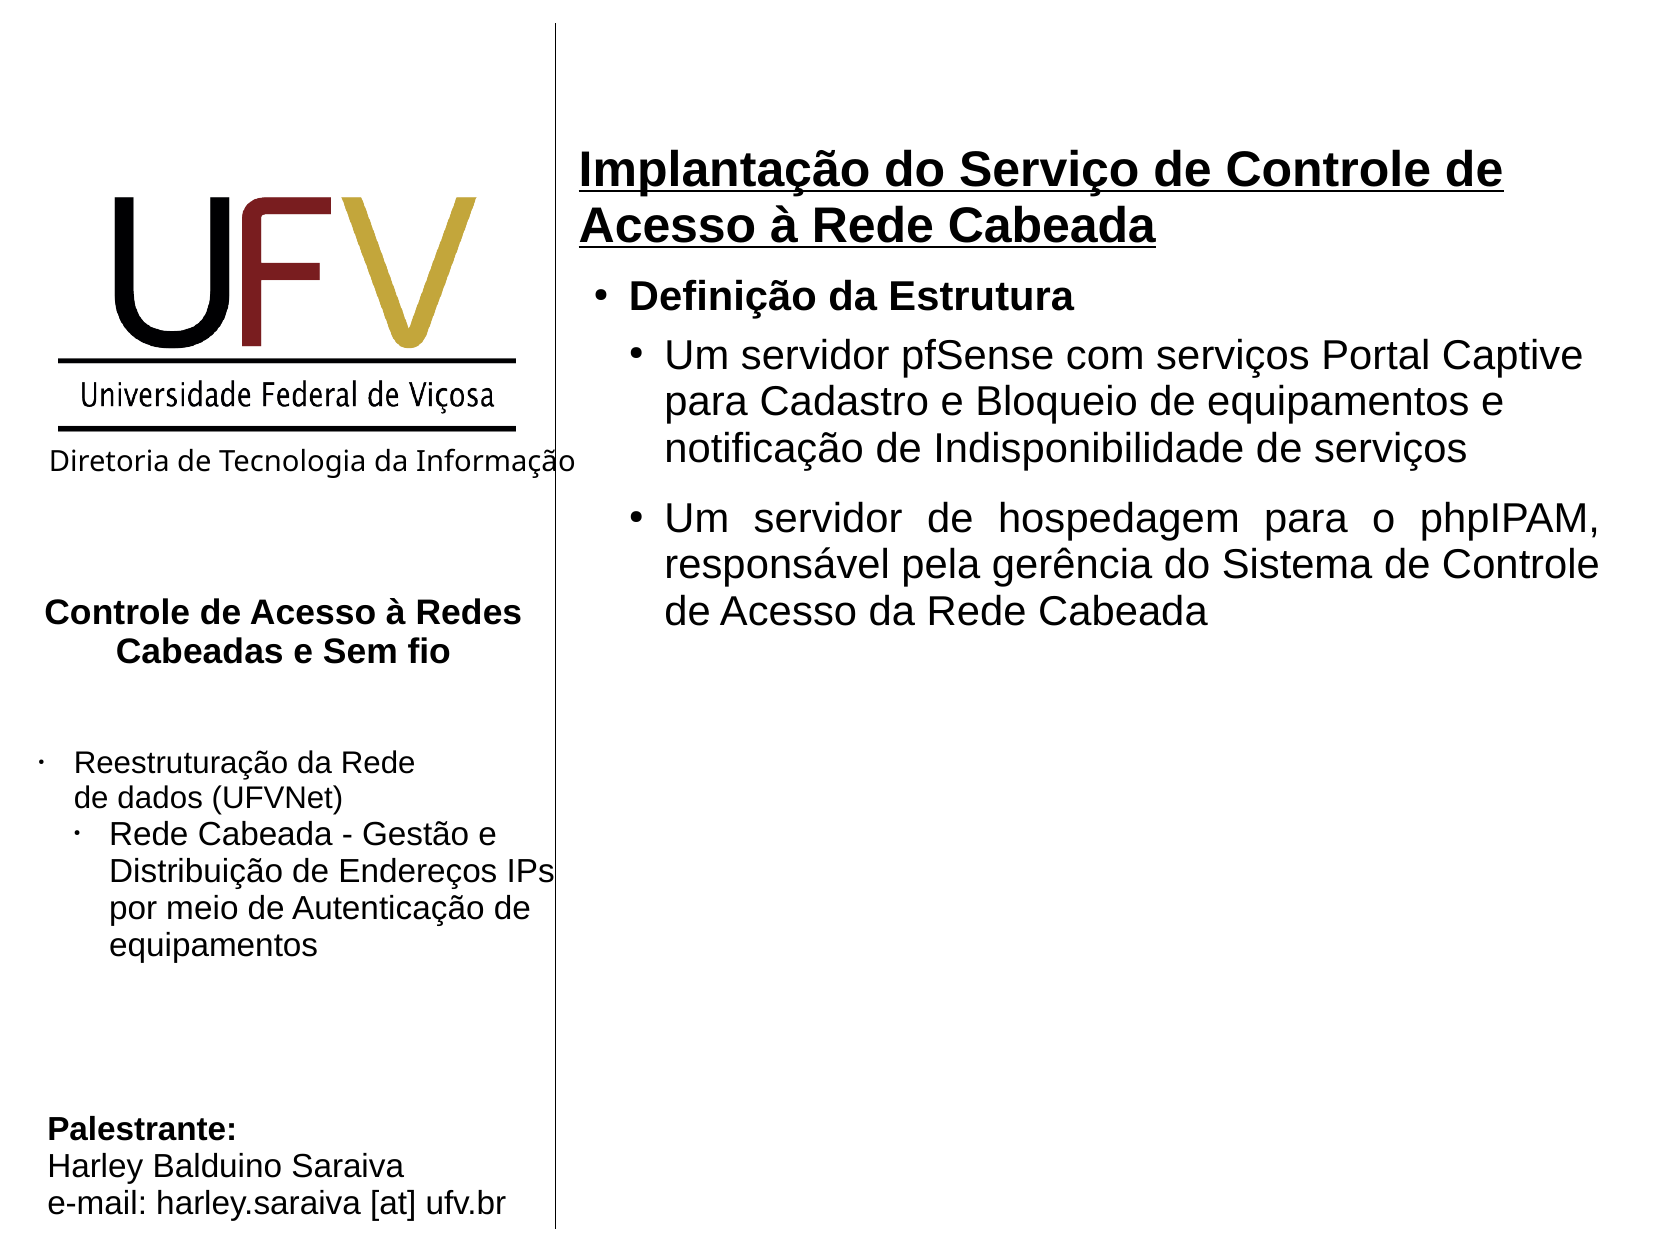

Implantação do Serviço de Controle de Acesso à Rede Cabeada
Definição da Estrutura
Um servidor pfSense com serviços Portal Captive
para Cadastro e Bloqueio de equipamentos e
notificação de Indisponibilidade de serviços
Um servidor de hospedagem para o phpIPAM,
responsável pela gerência do Sistema de Controle
de Acesso da Rede Cabeada
Diretoria de Tecnologia da Informação
# Controle de Acesso à Redes Cabeadas e Sem fio
Reestruturação da Rede
de dados (UFVNet)
Rede Cabeada - Gestão e
Distribuição de Endereços IPs
por meio de Autenticação de
equipamentos
Palestrante:
Harley Balduino Saraiva
e-mail: harley.saraiva [at] ufv.br